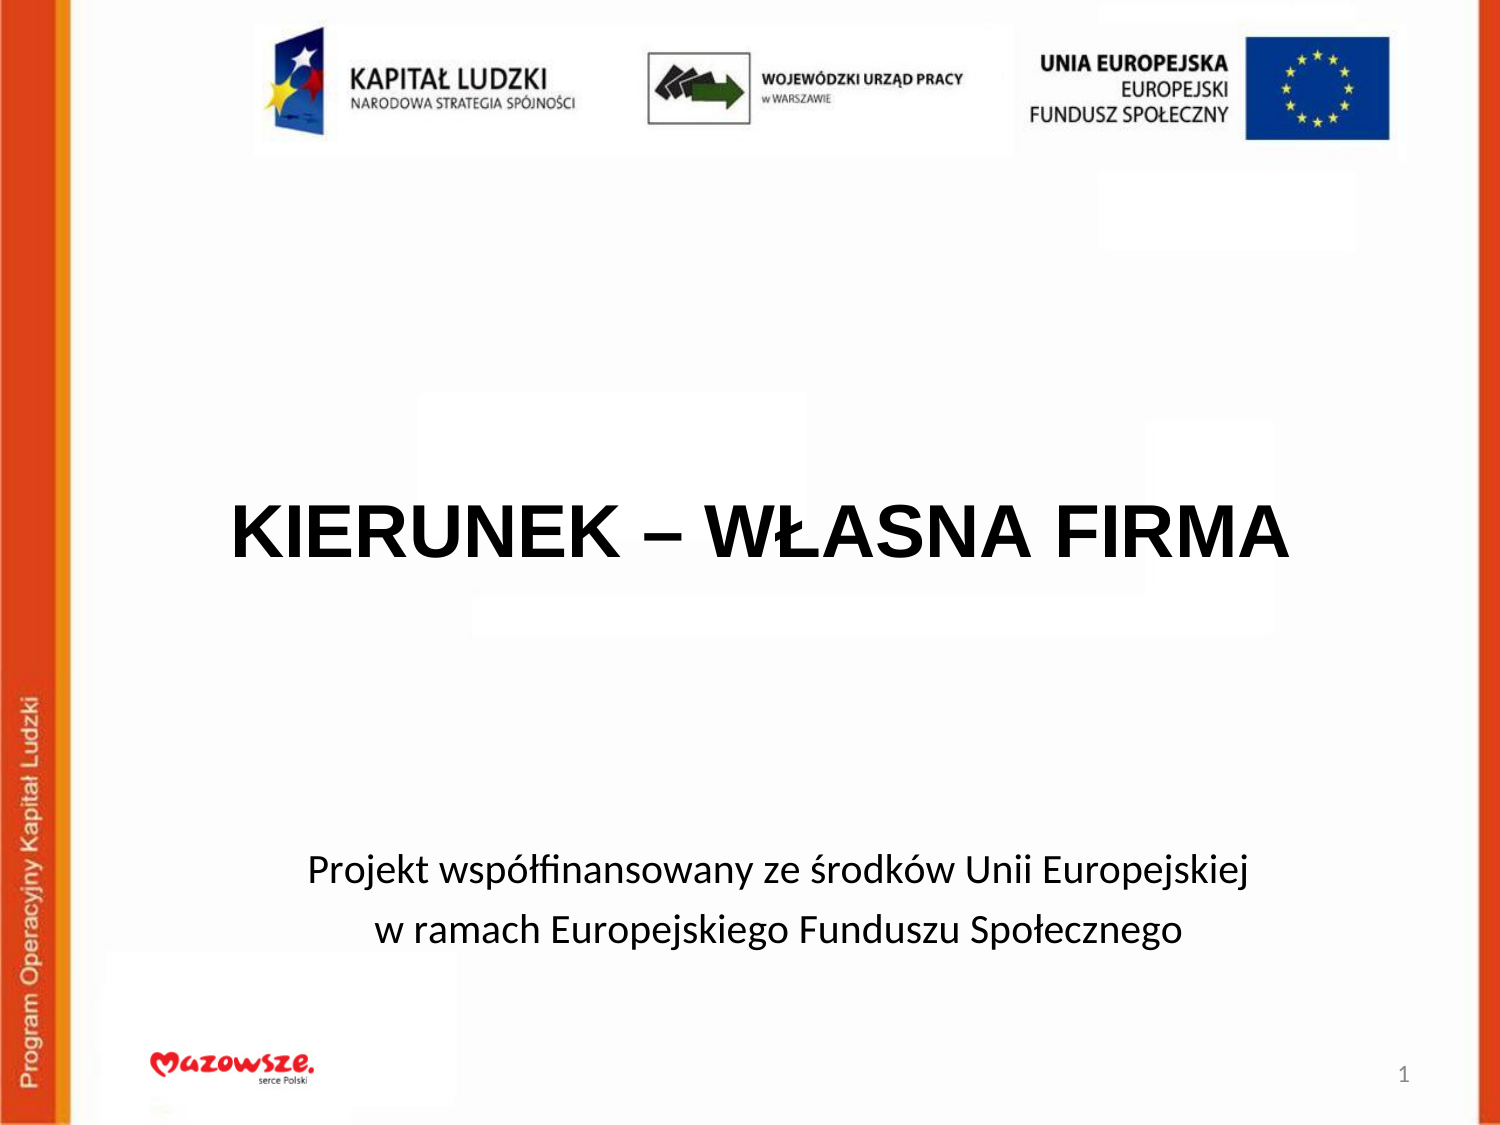

# KIERUNEK – WŁASNA FIRMA
Projekt współfinansowany ze środków Unii Europejskiej
w ramach Europejskiego Funduszu Społecznego